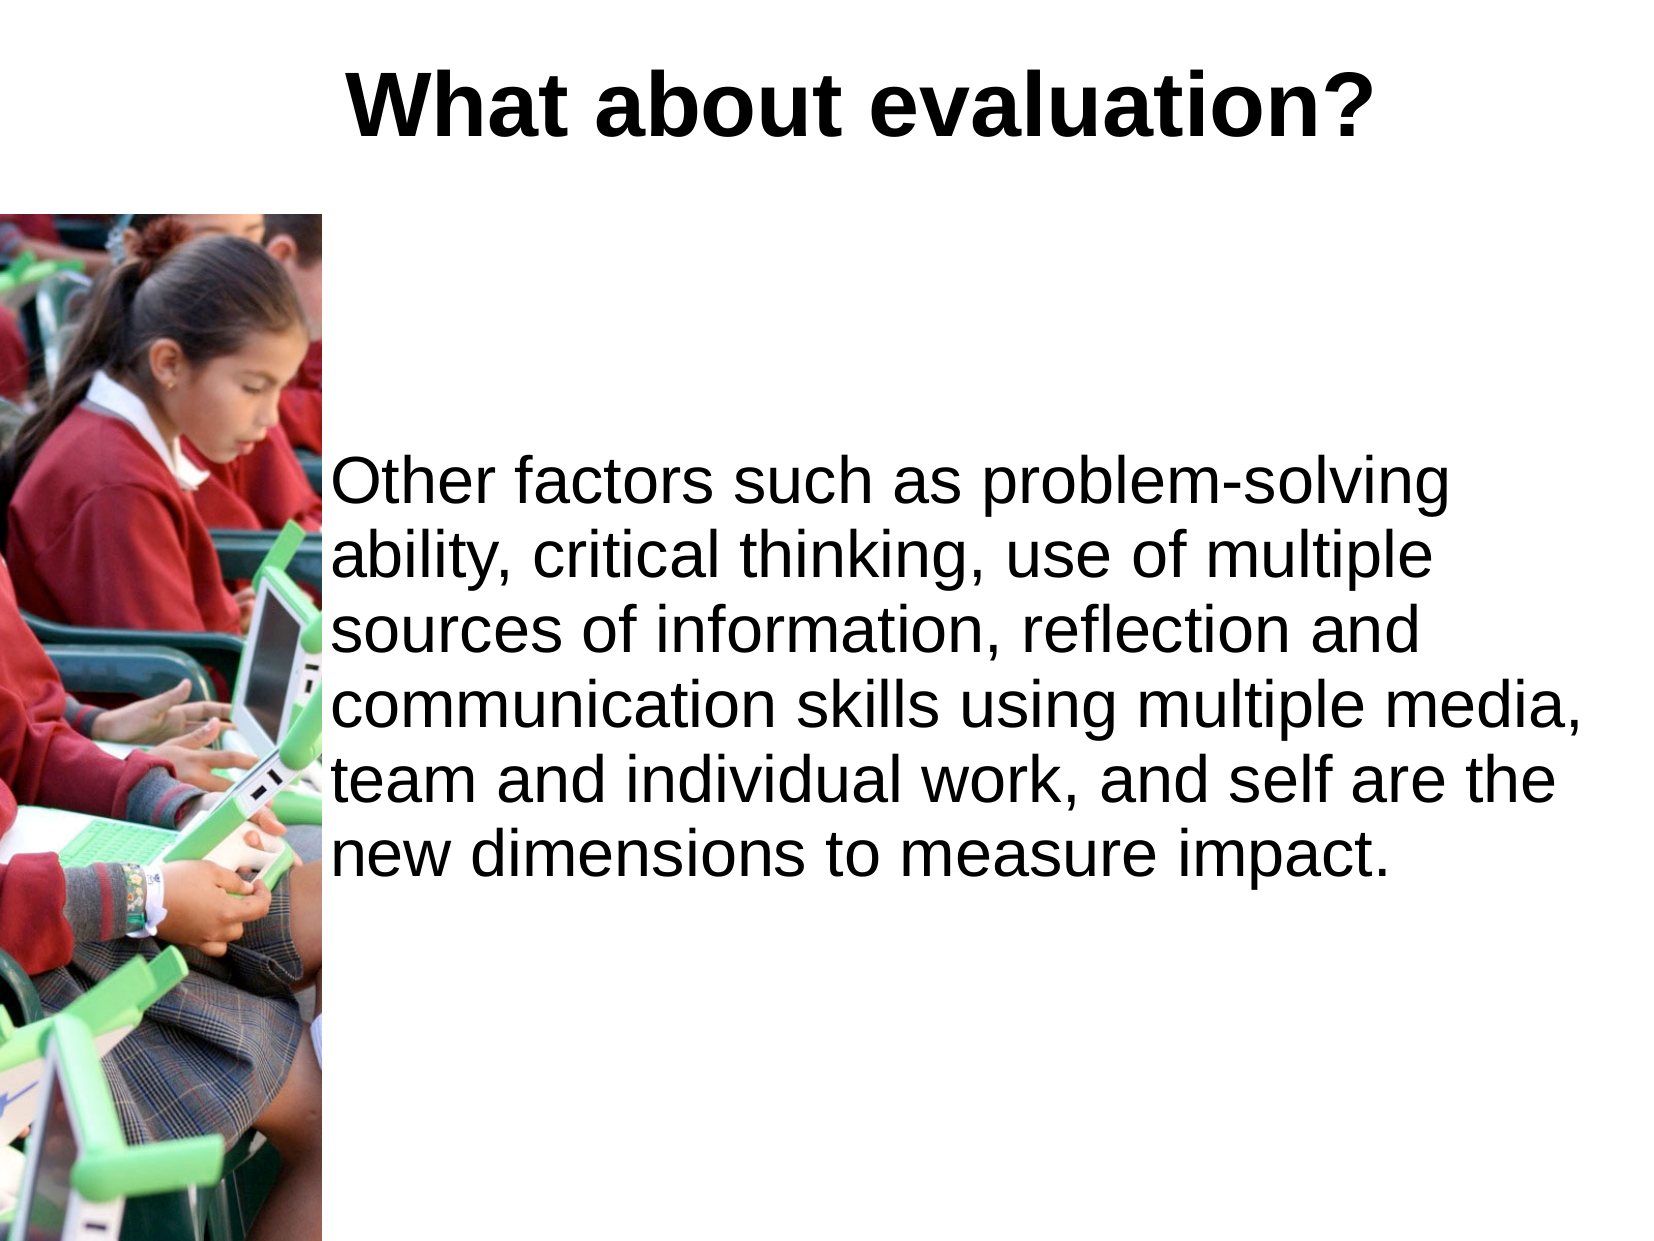

# What about evaluation?
Other factors such as problem-solving ability, critical thinking, use of multiple sources of information, reflection and communication skills using multiple media, team and individual work, and self are the new dimensions to measure impact.